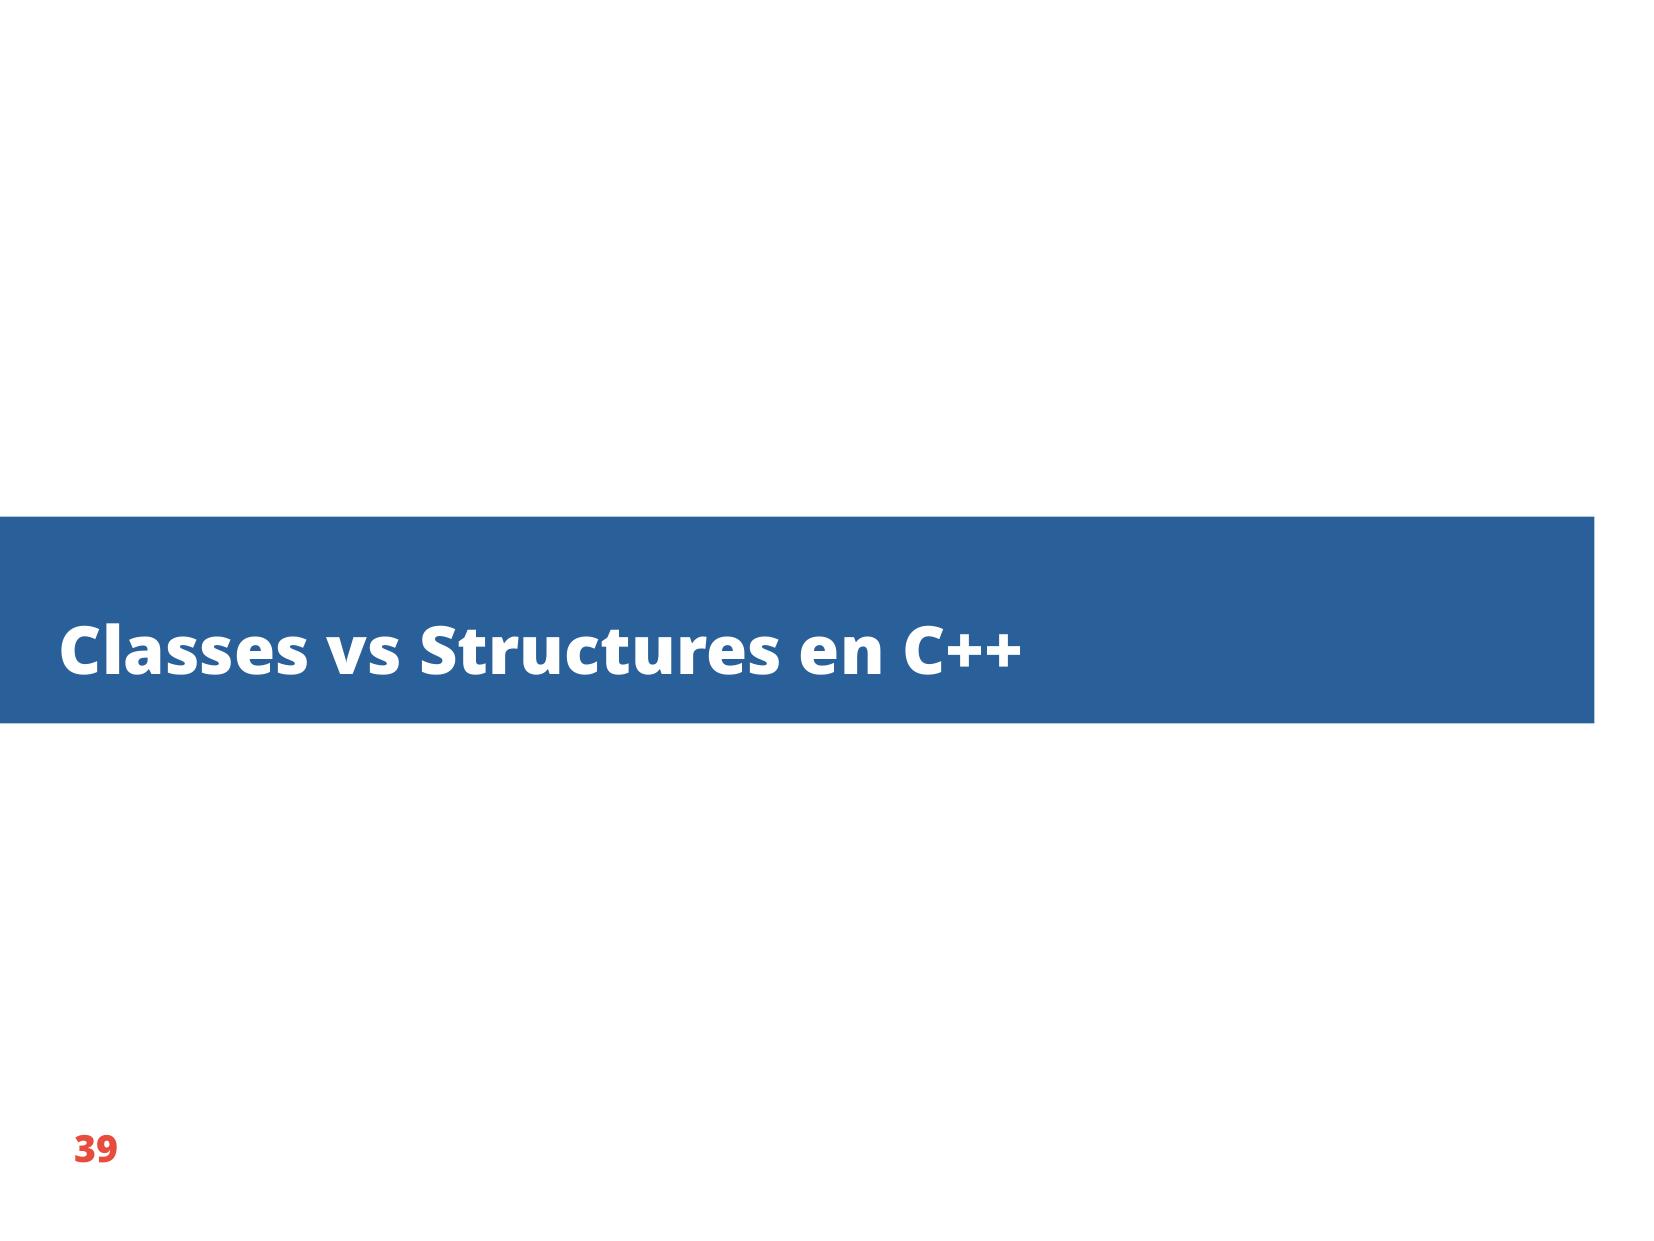

# Classes vs Structures en C++
39